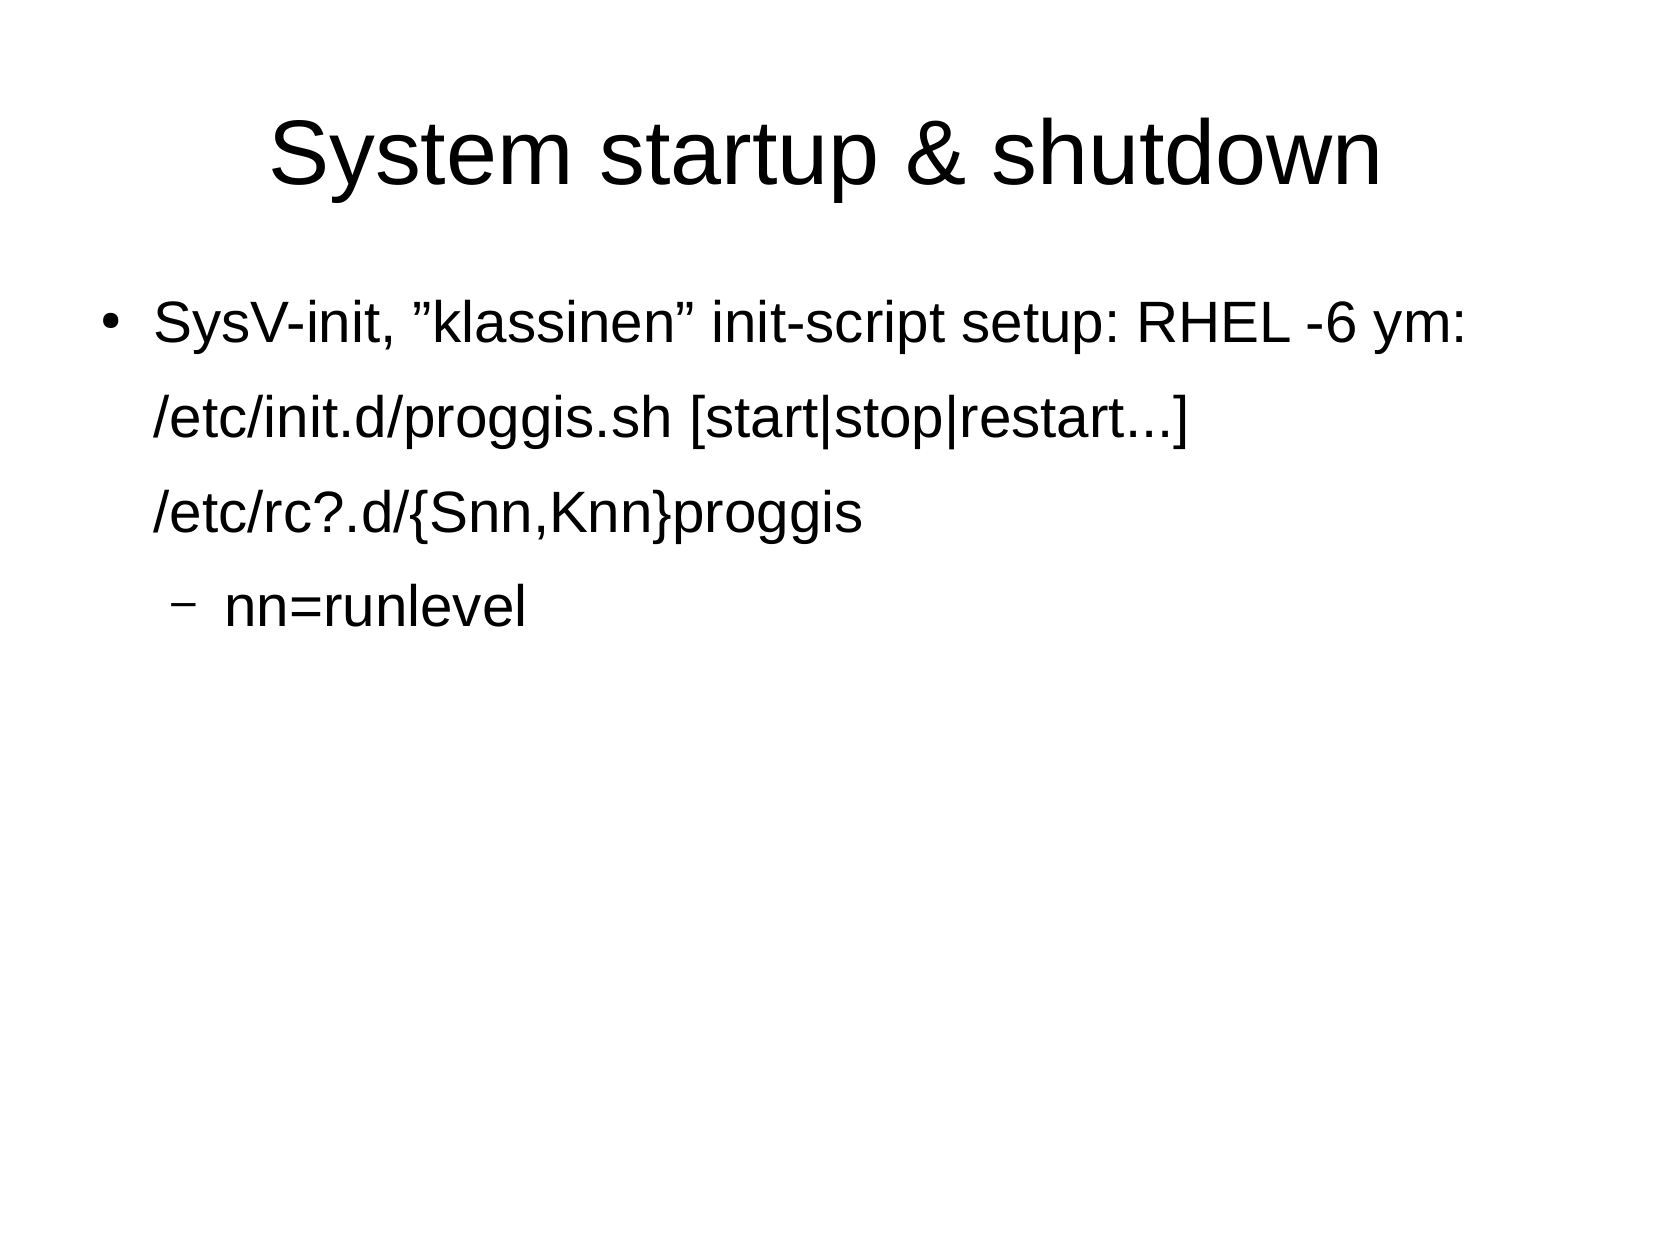

# System startup & shutdown
SysV-init, ”klassinen” init-script setup: RHEL -6 ym:
/etc/init.d/proggis.sh [start|stop|restart...]
/etc/rc?.d/{Snn,Knn}proggis
nn=runlevel